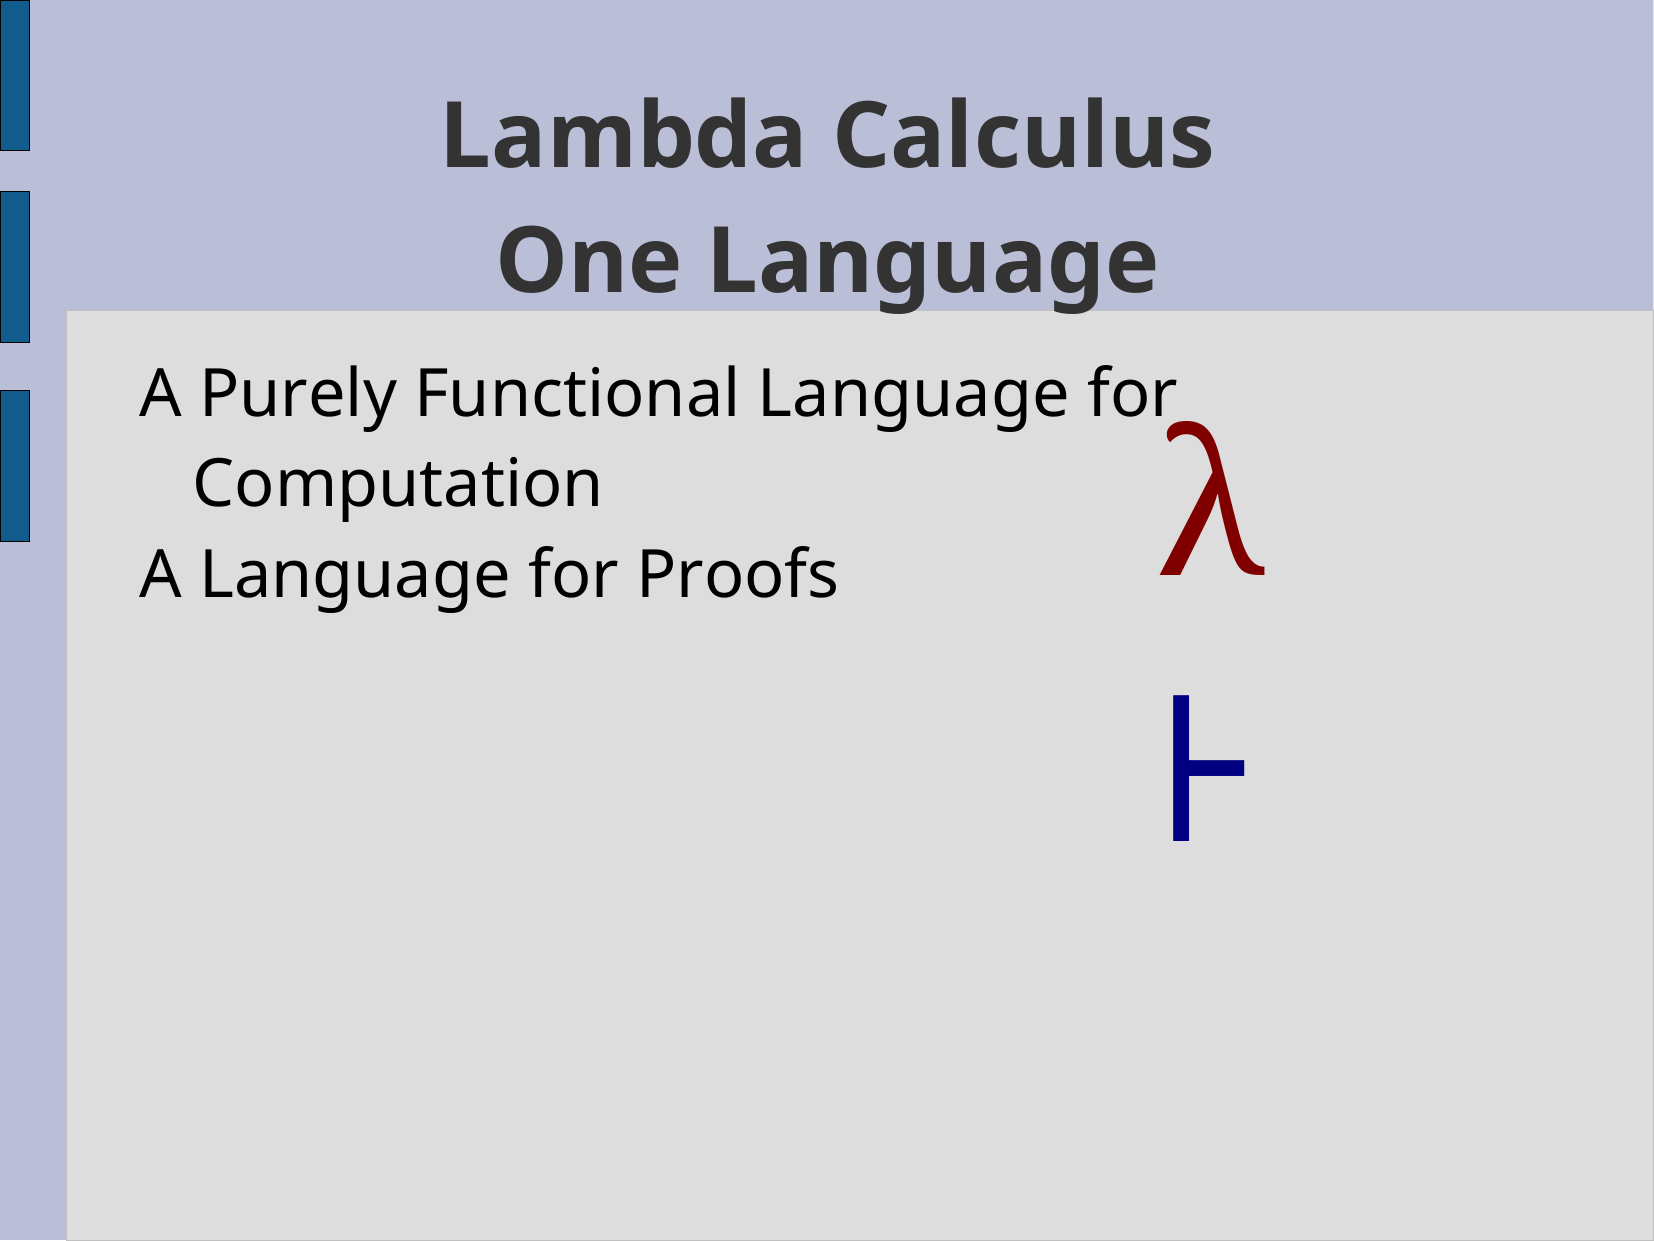

# Lambda Calculus One Language
A Purely Functional Language for Computation
A Language for Proofs
λ
⊦